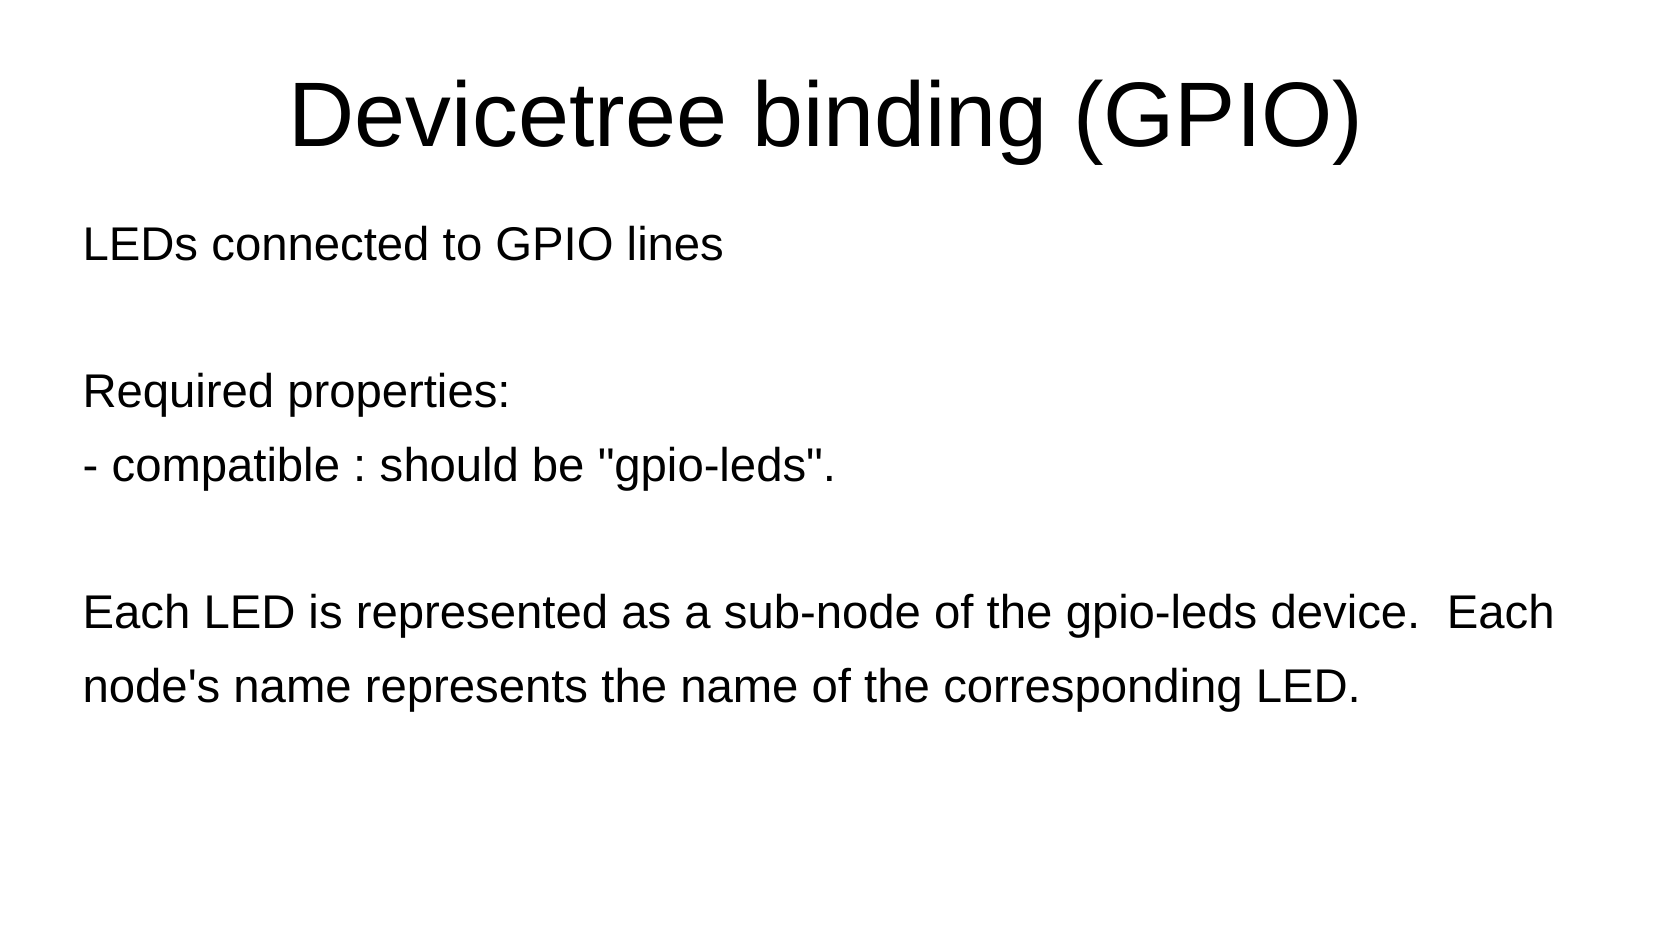

# Devicetree binding (GPIO)
LEDs connected to GPIO lines
Required properties:
- compatible : should be "gpio-leds".
Each LED is represented as a sub-node of the gpio-leds device. Each
node's name represents the name of the corresponding LED.